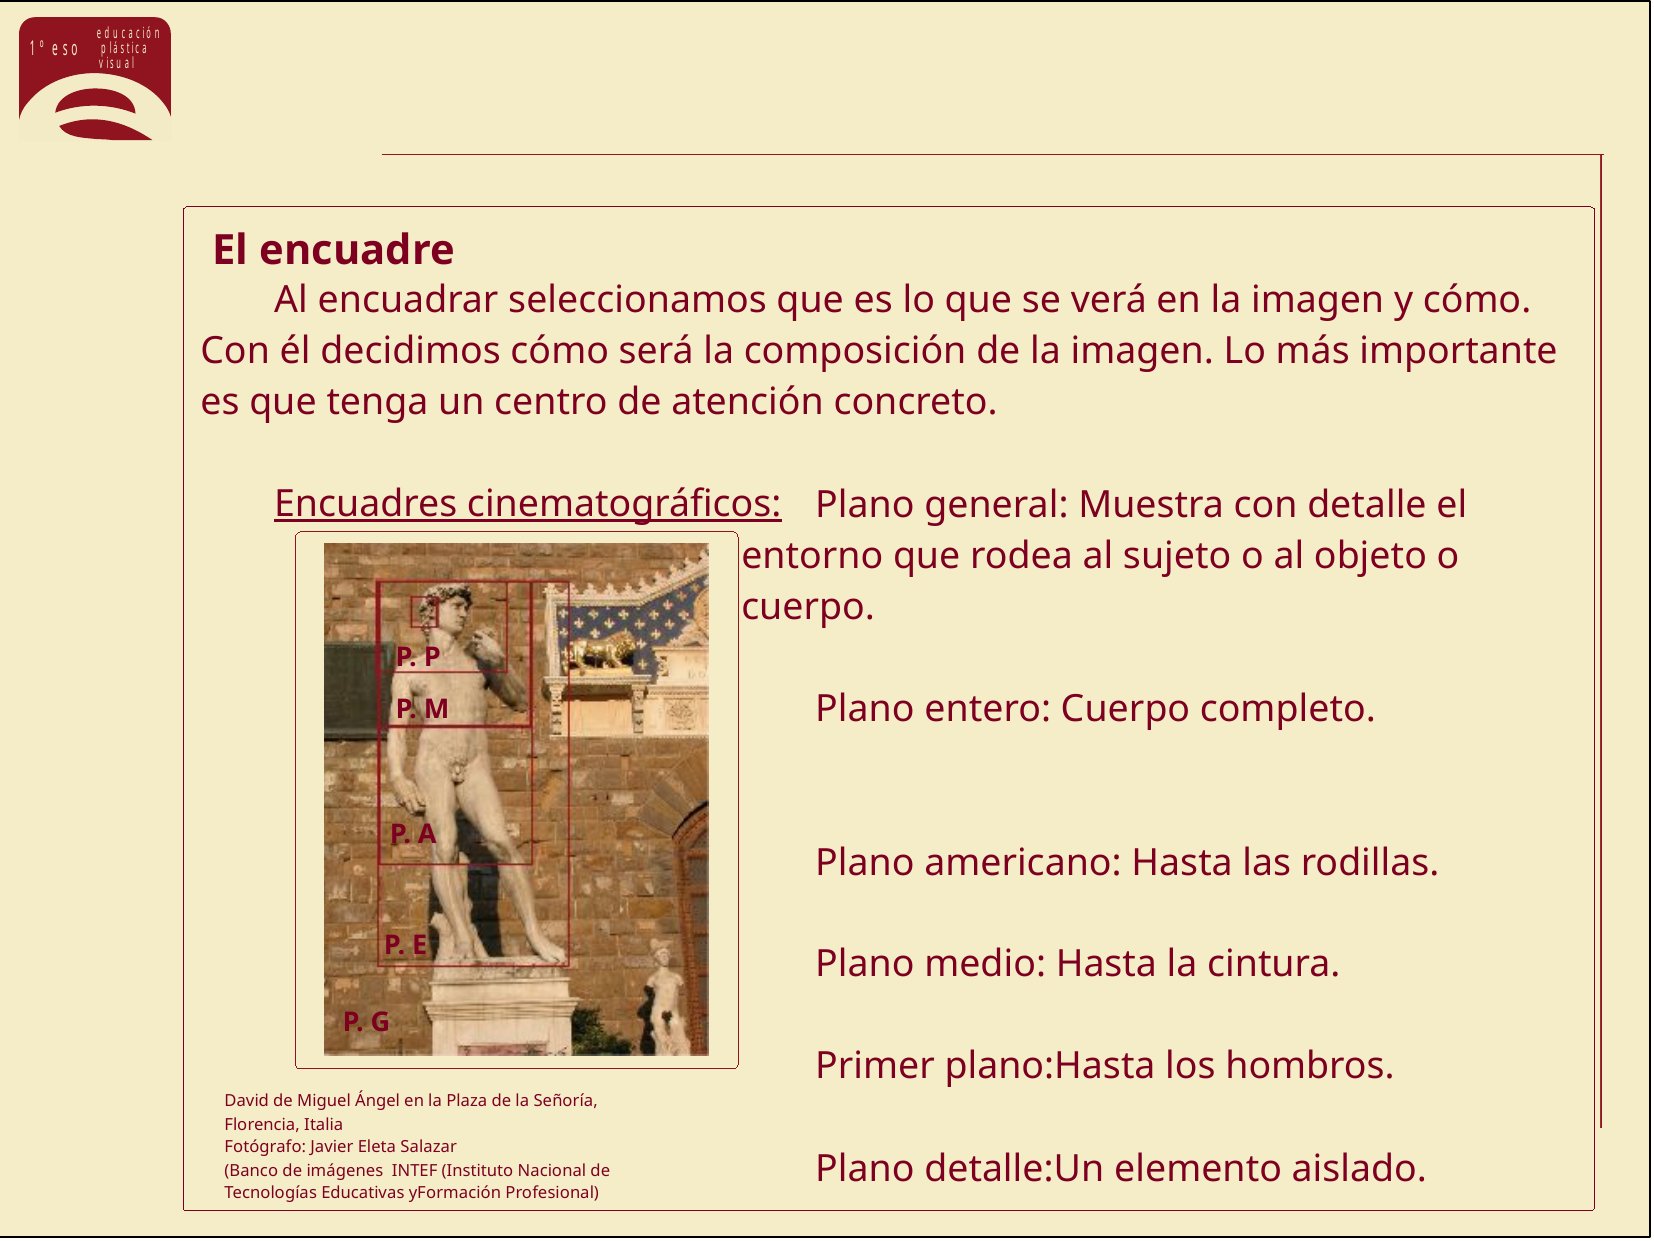

El encuadre
		Al encuadrar seleccionamos que es lo que se verá en la imagen y cómo. Con él decidimos cómo será la composición de la imagen. Lo más importante es que tenga un centro de atención concreto.
	Encuadres cinematográficos:
#
		Plano general: Muestra con detalle el 			entorno que rodea al sujeto o al objeto o 		cuerpo.
	Plano entero: Cuerpo completo.
	Plano americano: Hasta las rodillas.
	Plano medio: Hasta la cintura.
	Primer plano:Hasta los hombros.
	Plano detalle:Un elemento aislado.
P. P
P. M
P. A
P. E
P. G
David de Miguel Ángel en la Plaza de la Señoría,
Florencia, Italia
Fotógrafo: Javier Eleta Salazar
(Banco de imágenes INTEF (Instituto Nacional de
Tecnologías Educativas yFormación Profesional)